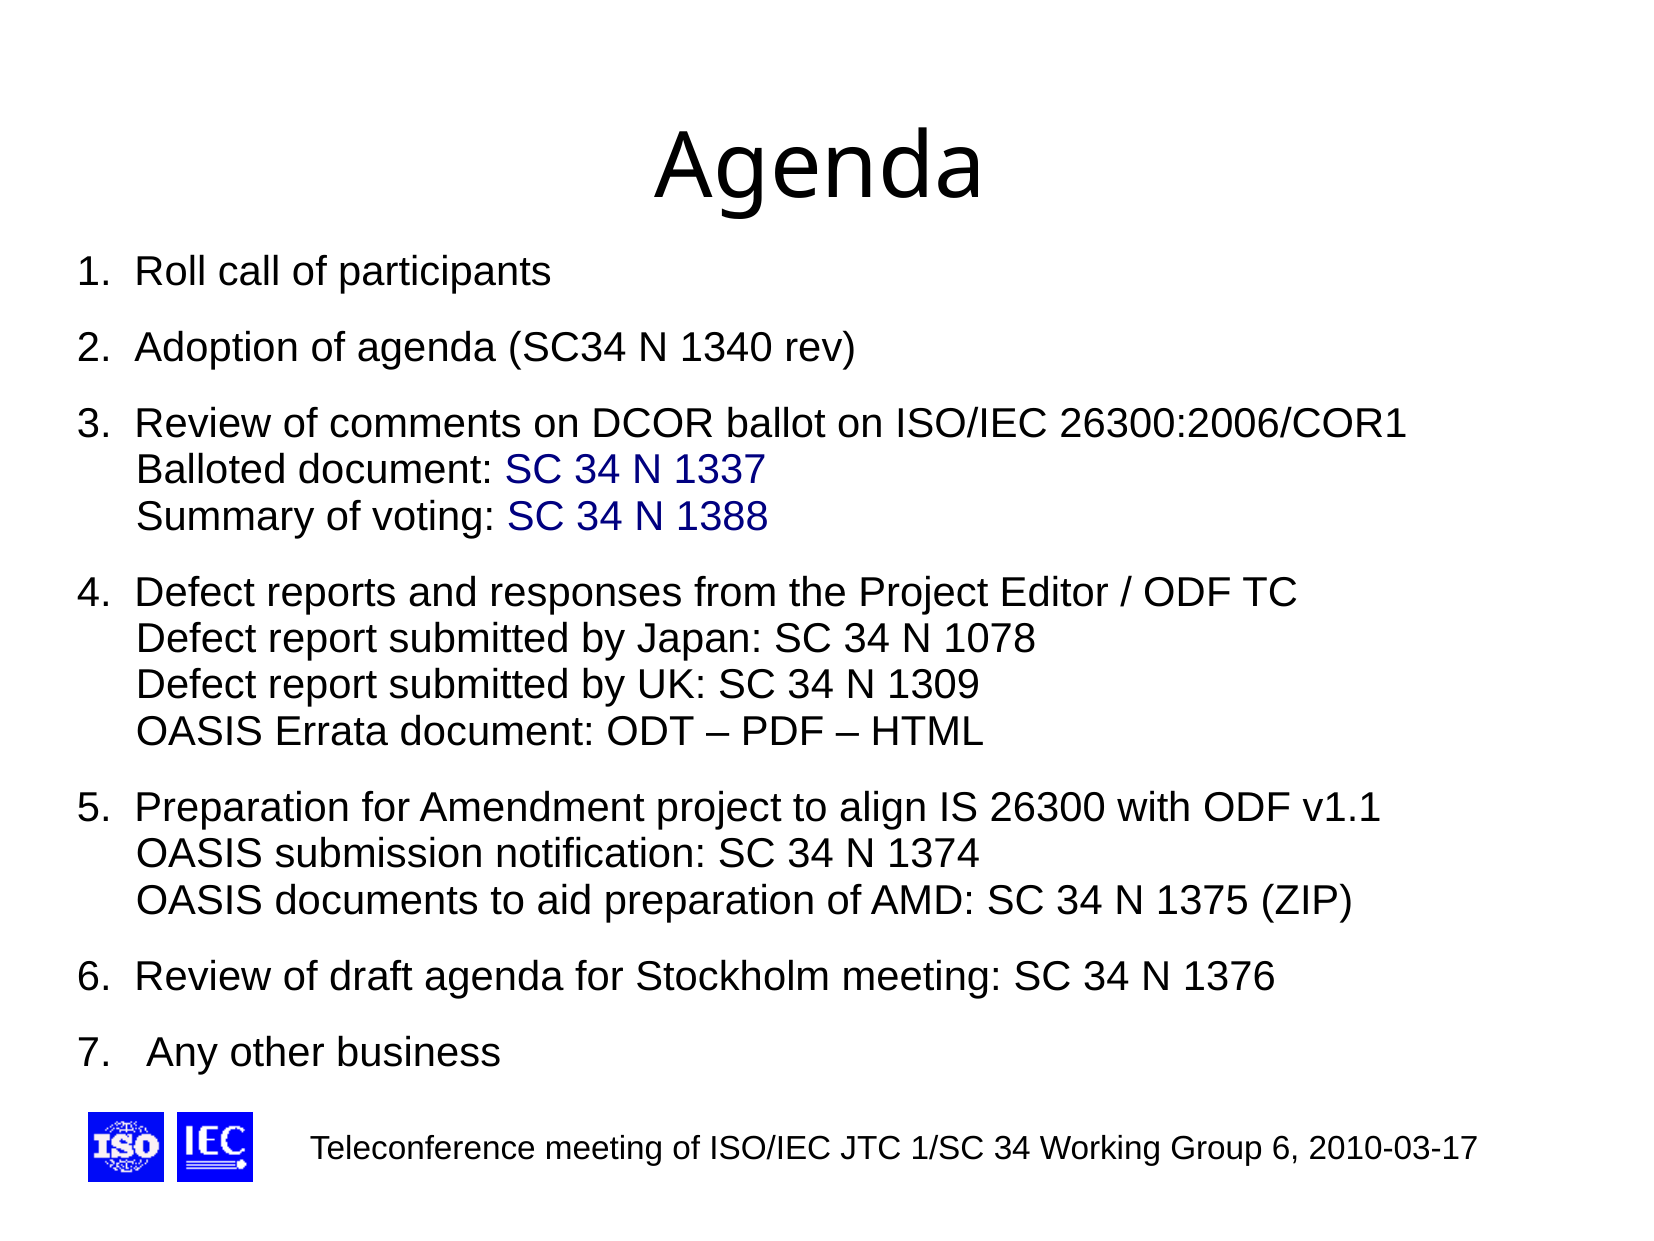

# Agenda
 Roll call of participants
 Adoption of agenda (SC34 N 1340 rev)
 Review of comments on DCOR ballot on ISO/IEC 26300:2006/COR1
Balloted document: SC 34 N 1337
Summary of voting: SC 34 N 1388
 Defect reports and responses from the Project Editor / ODF TC
Defect report submitted by Japan: SC 34 N 1078
Defect report submitted by UK: SC 34 N 1309
OASIS Errata document: ODT – PDF – HTML
 Preparation for Amendment project to align IS 26300 with ODF v1.1
OASIS submission notification: SC 34 N 1374
OASIS documents to aid preparation of AMD: SC 34 N 1375 (ZIP)
 Review of draft agenda for Stockholm meeting: SC 34 N 1376
 Any other business